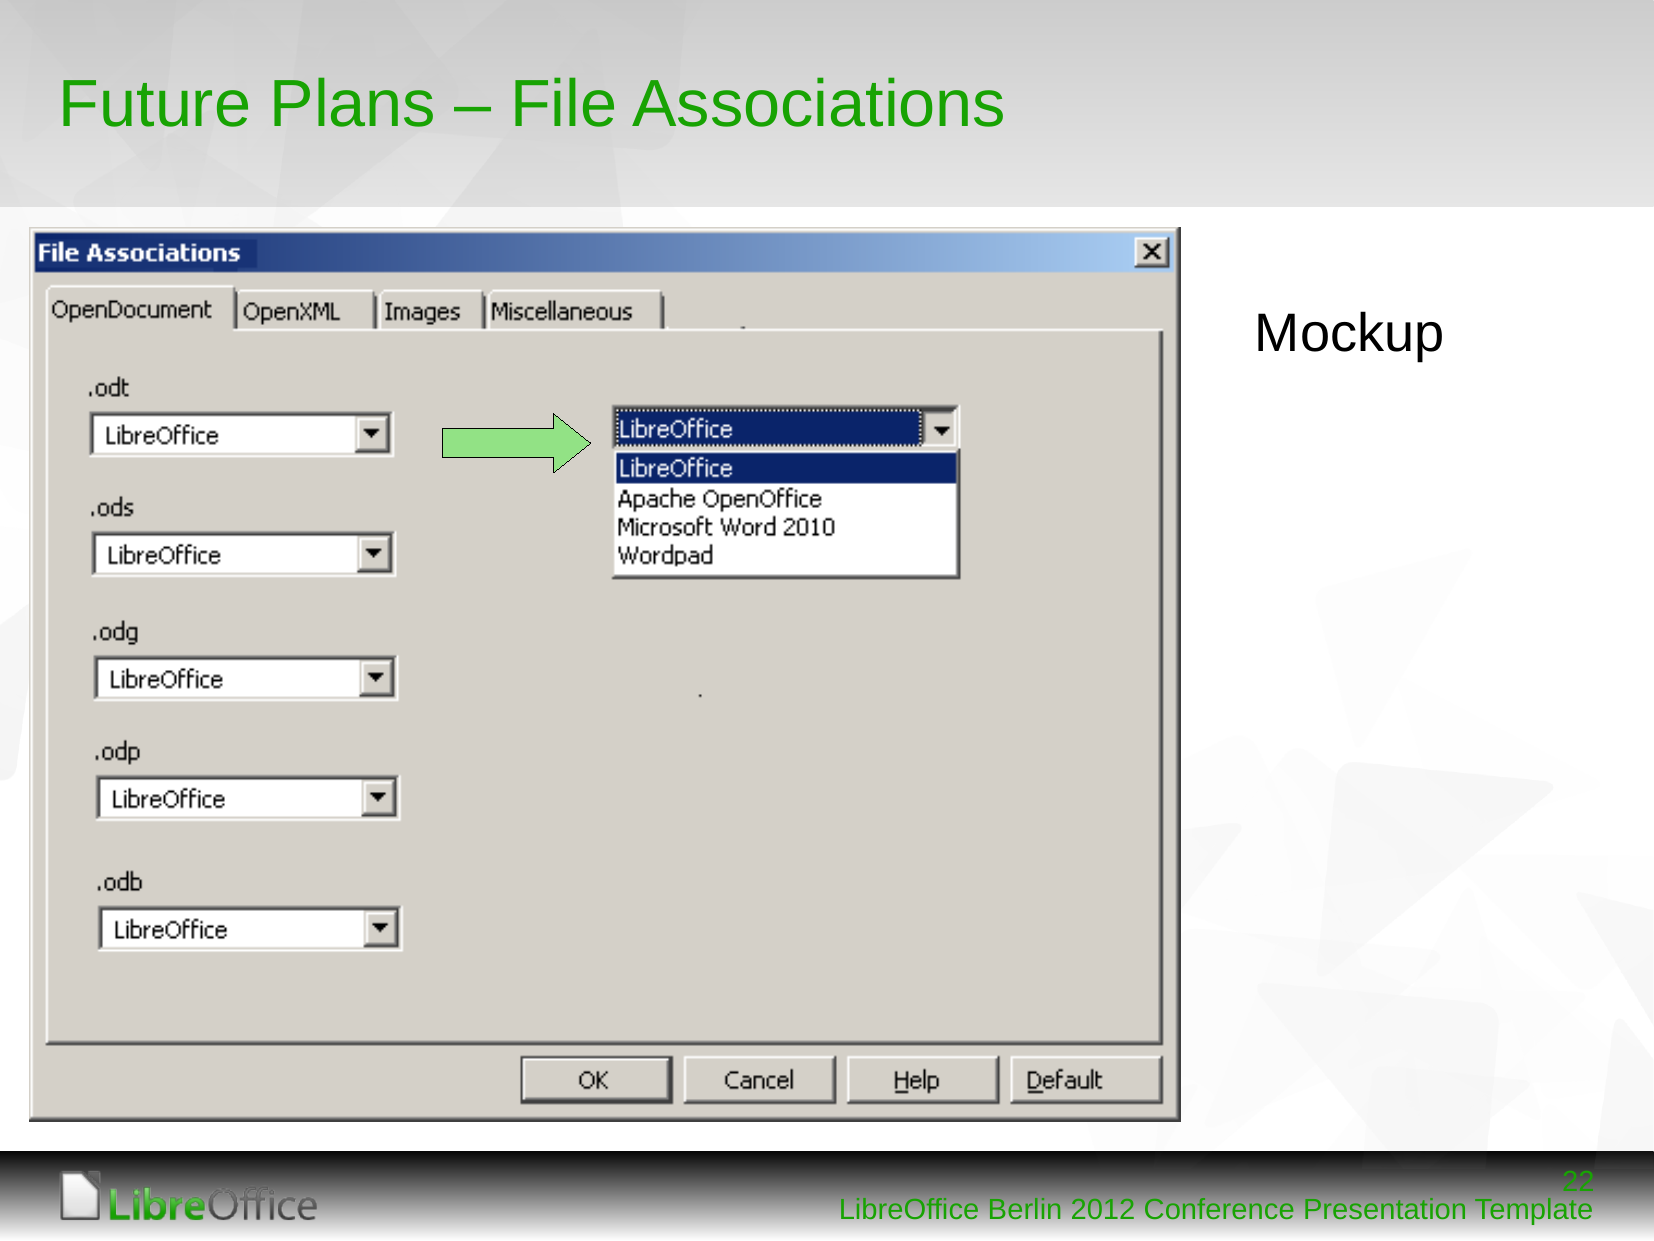

# Future Plans – File Associations
Mockup
22
LibreOffice Berlin 2012 Conference Presentation Template